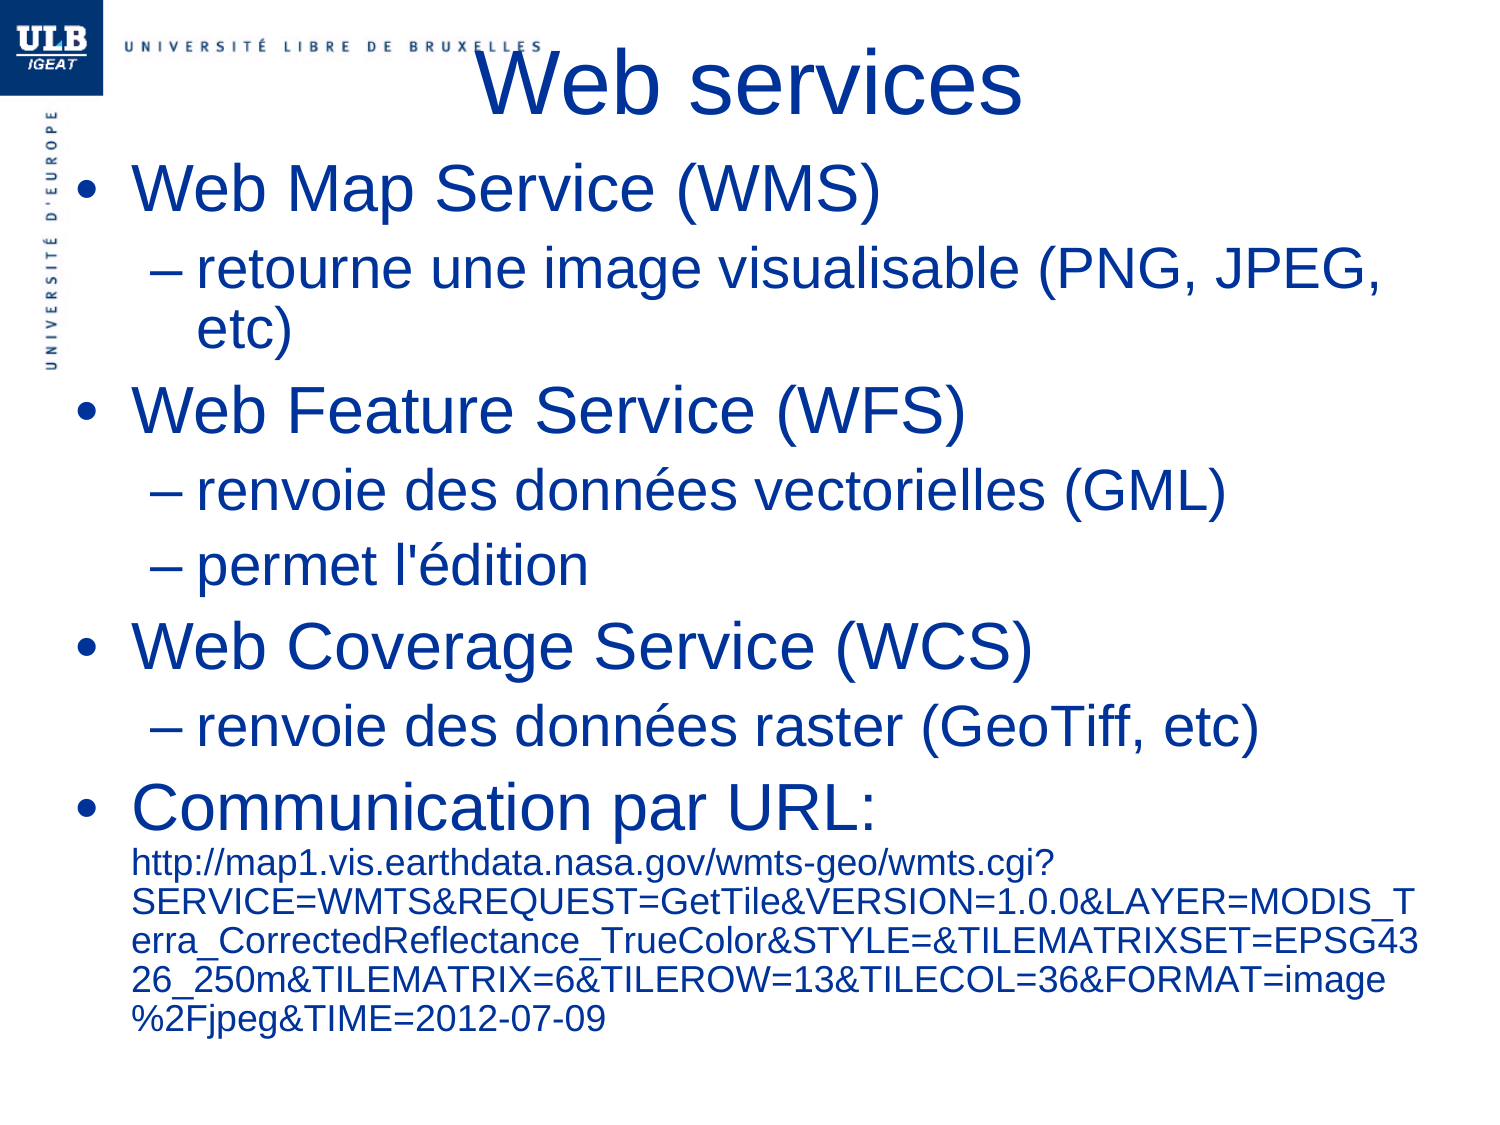

# Web services
Web Map Service (WMS)
retourne une image visualisable (PNG, JPEG, etc)
Web Feature Service (WFS)
renvoie des données vectorielles (GML)
permet l'édition
Web Coverage Service (WCS)
renvoie des données raster (GeoTiff, etc)
Communication par URL: http://map1.vis.earthdata.nasa.gov/wmts-geo/wmts.cgi?SERVICE=WMTS&REQUEST=GetTile&VERSION=1.0.0&LAYER=MODIS_Terra_CorrectedReflectance_TrueColor&STYLE=&TILEMATRIXSET=EPSG4326_250m&TILEMATRIX=6&TILEROW=13&TILECOL=36&FORMAT=image%2Fjpeg&TIME=2012-07-09